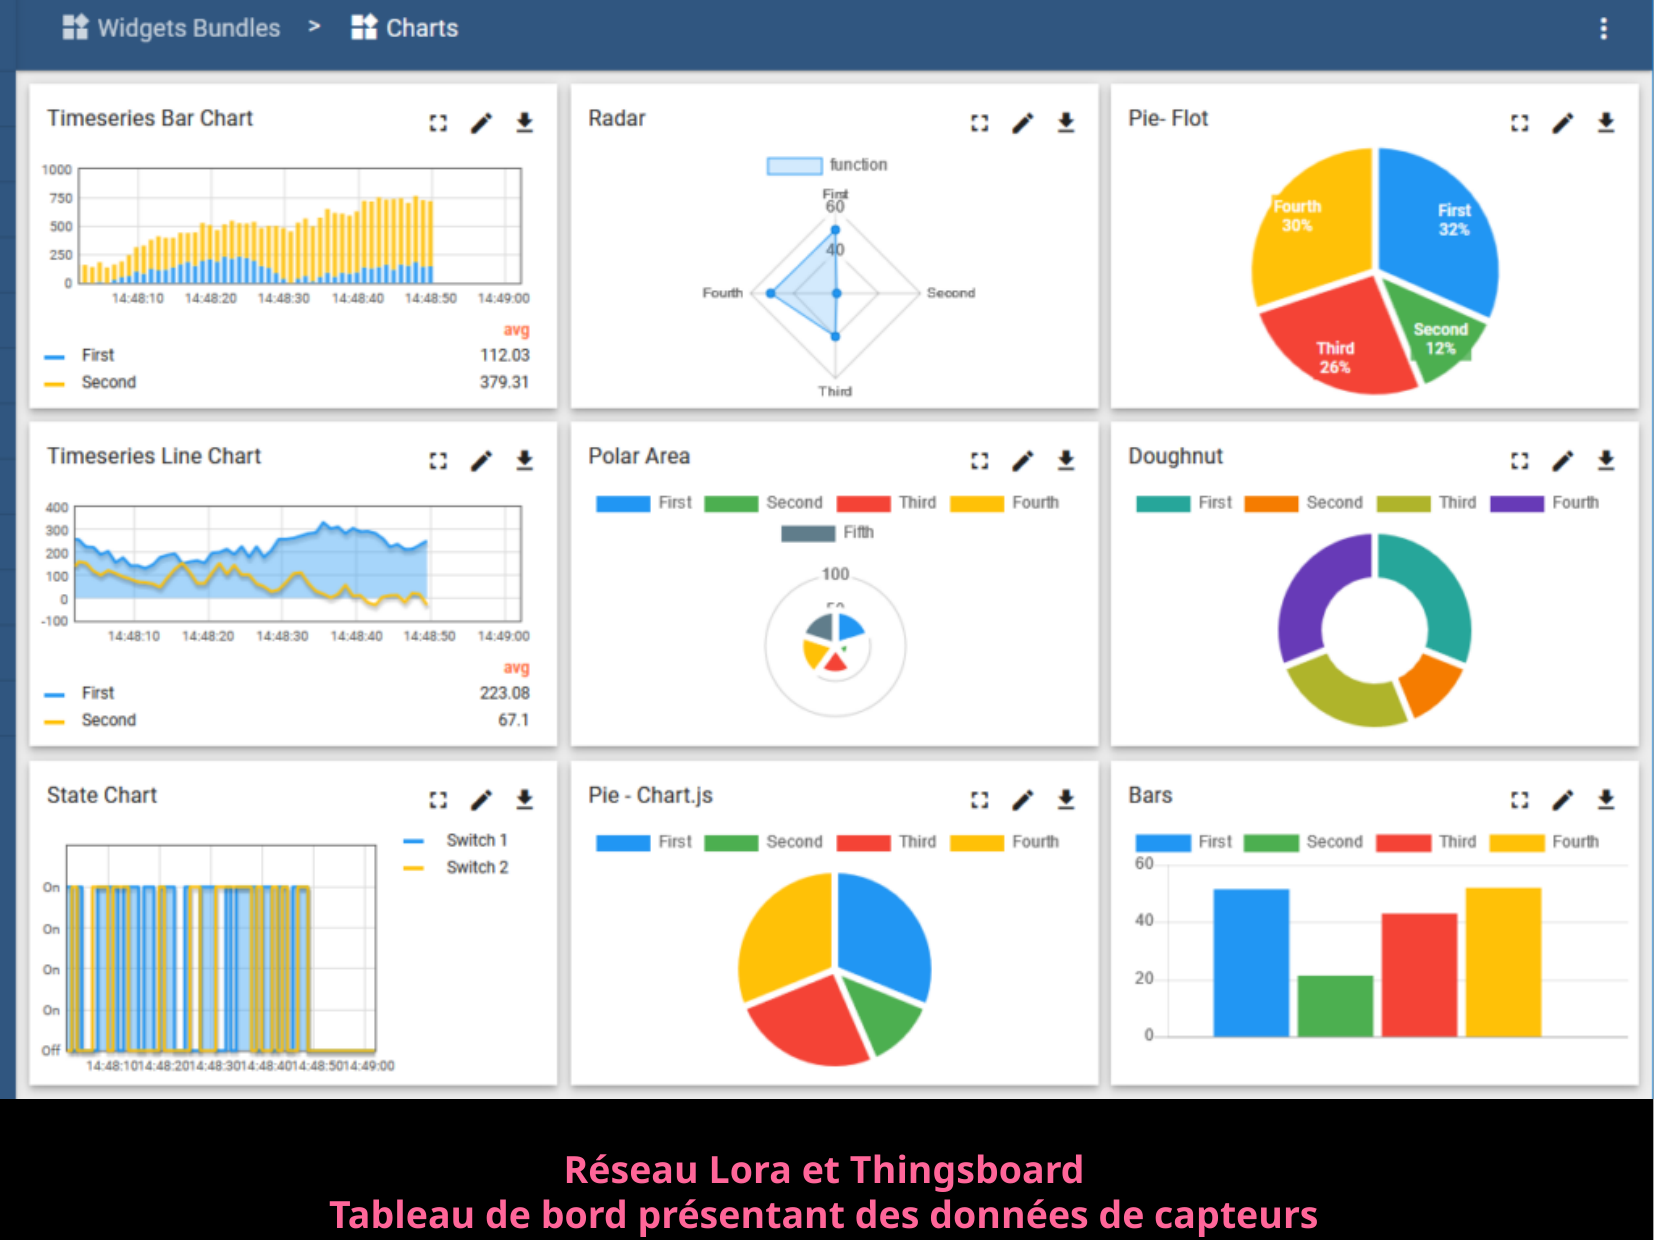

Réseau Lora et Thingsboard
Tableau de bord présentant des données de capteurs